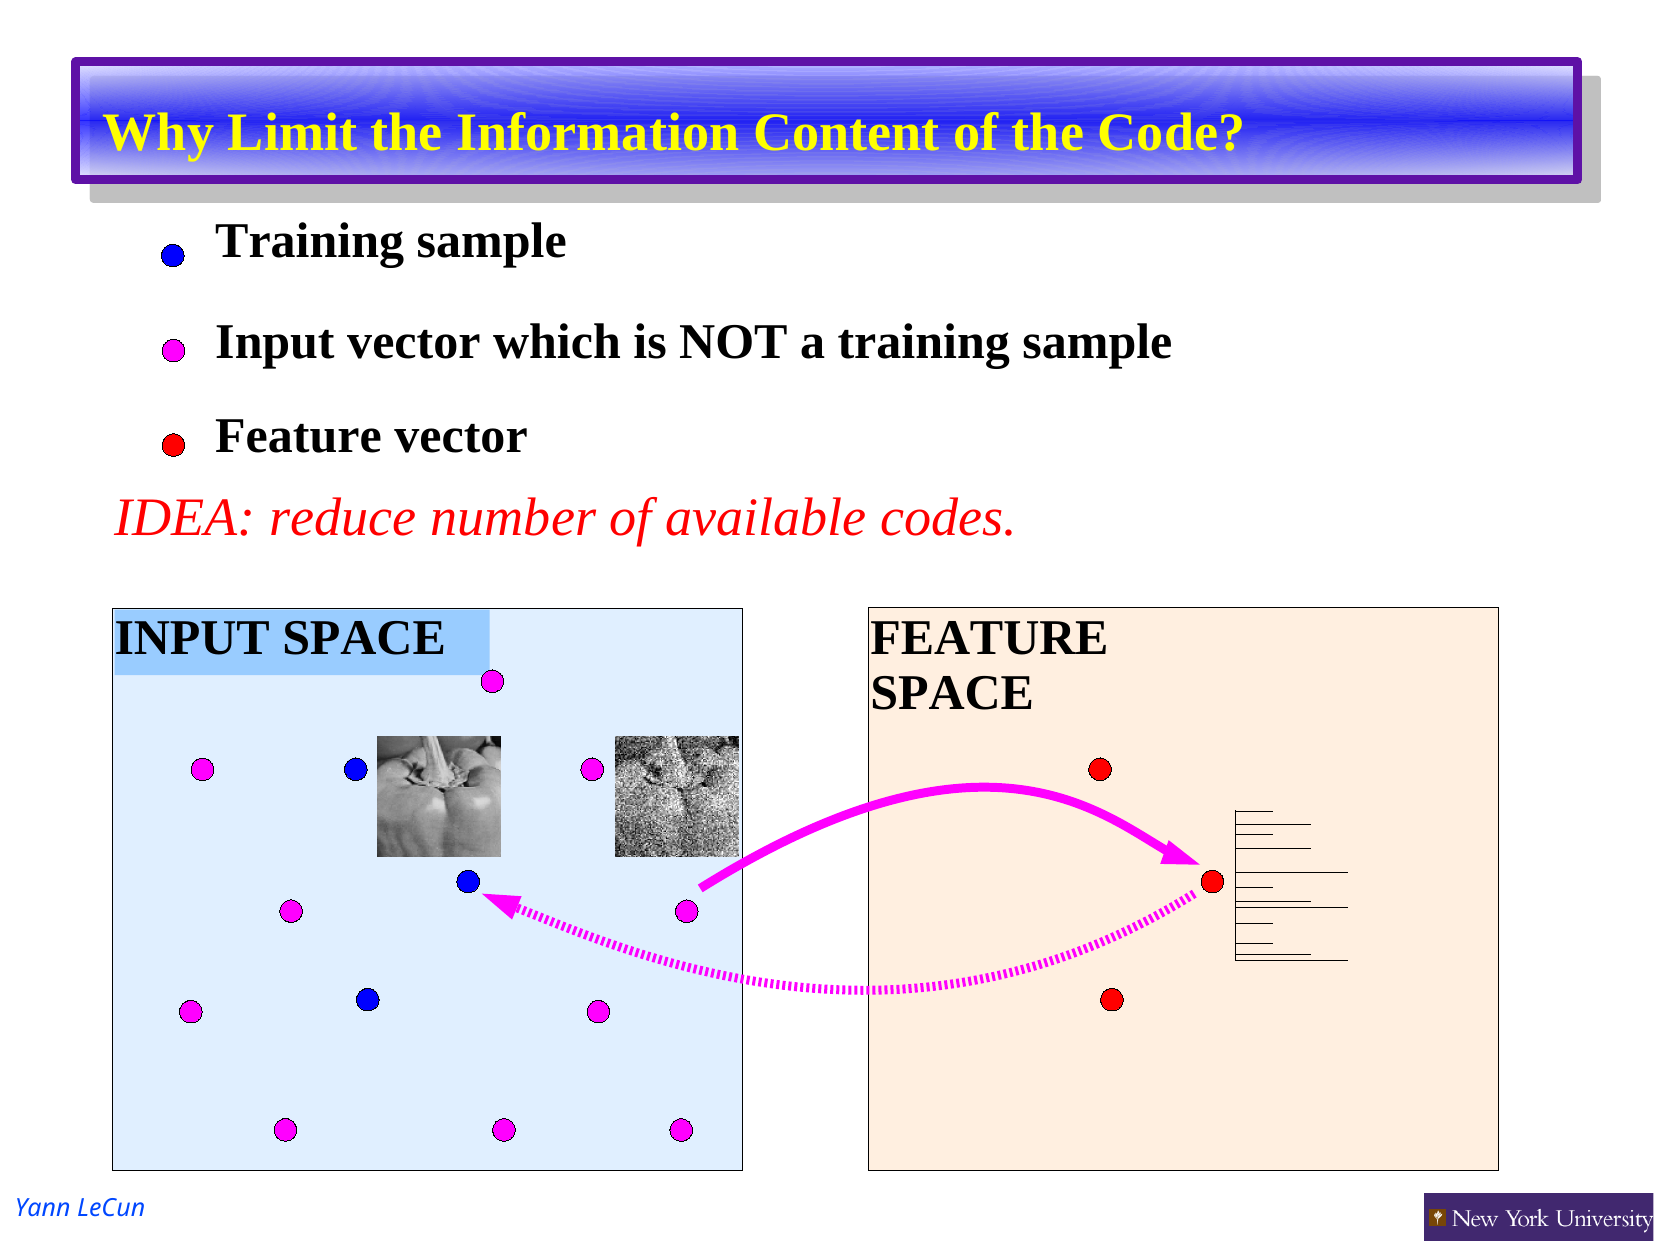

# Why Limit the Information Content of the Code?
Training sample
Input vector which is NOT a training sample
Feature vector
IDEA: reduce number of available codes.
FEATURE SPACE
INPUT SPACE